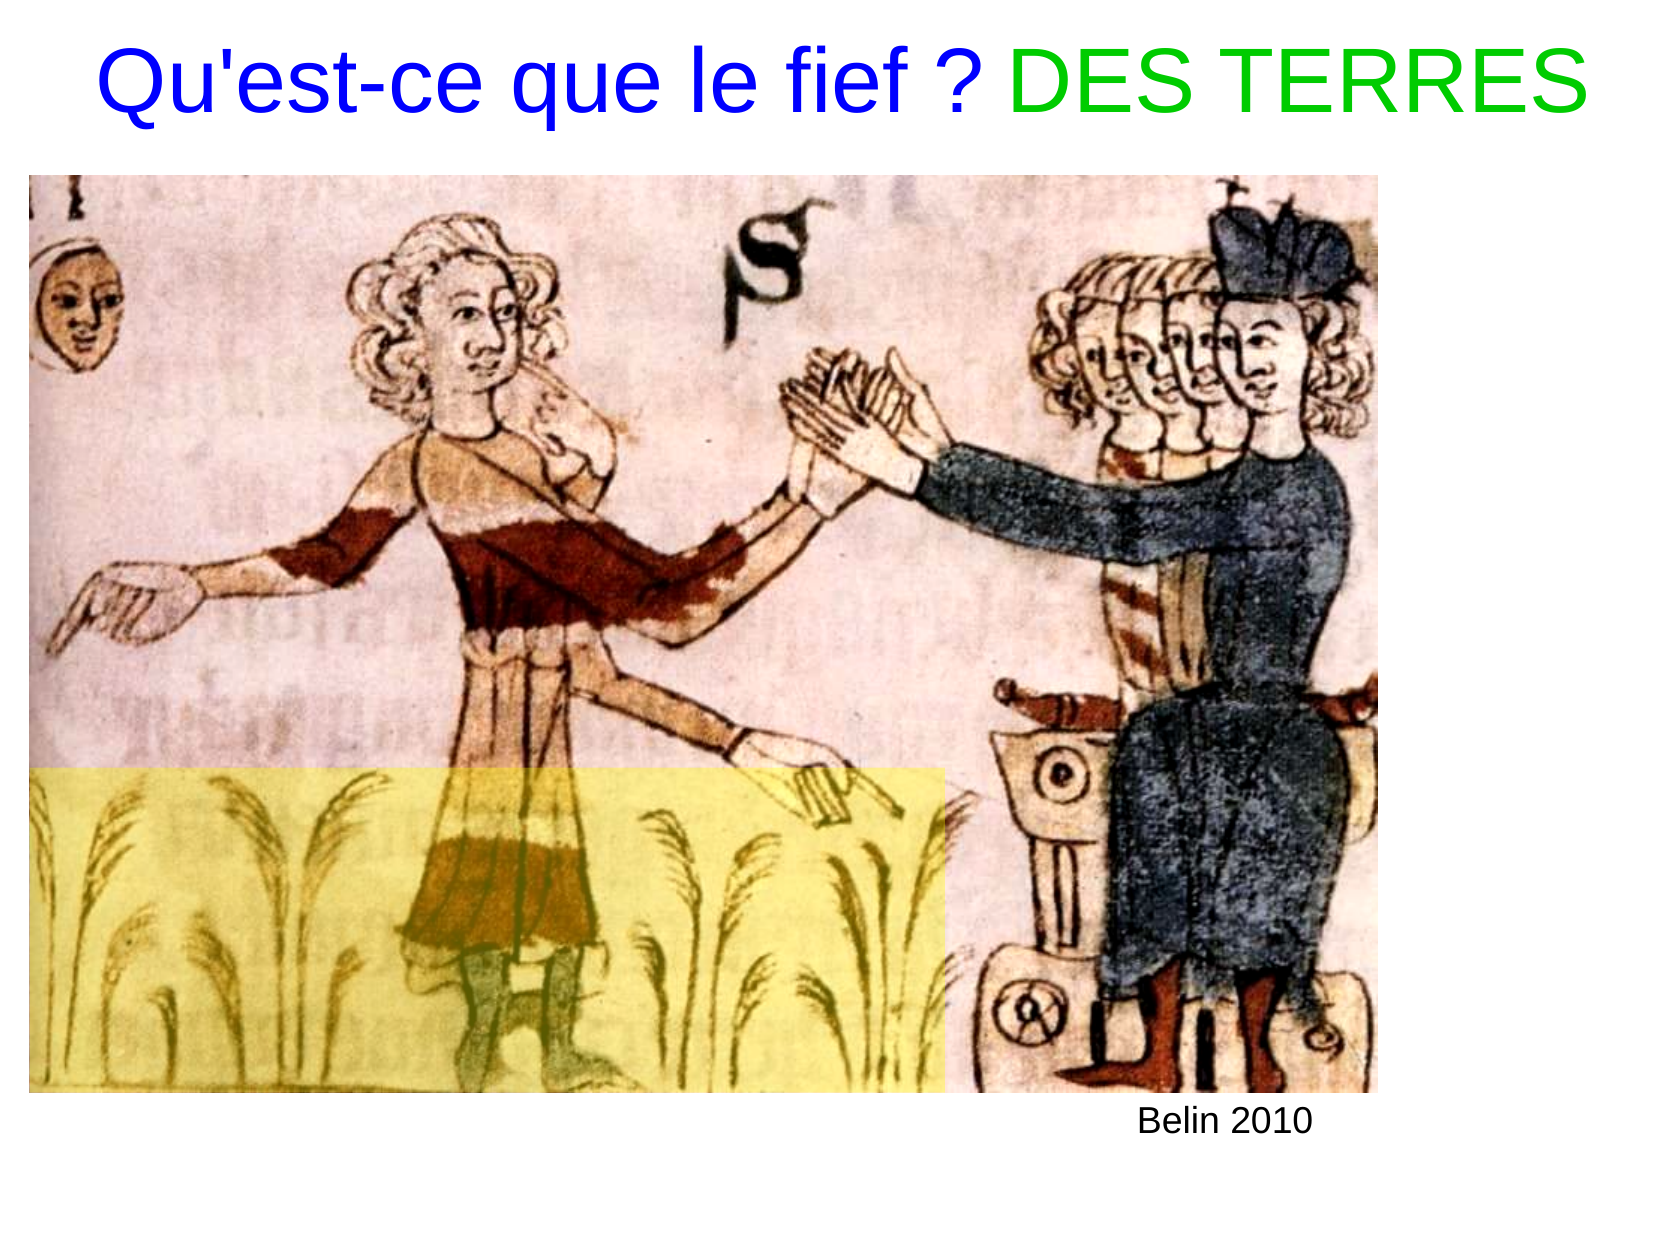

# Qu'est-ce que le fief ?
DES TERRES
Belin 2010
L'hommage et la remise du fief, Manuscrit du début du XIVème siècle, Heidelberg.